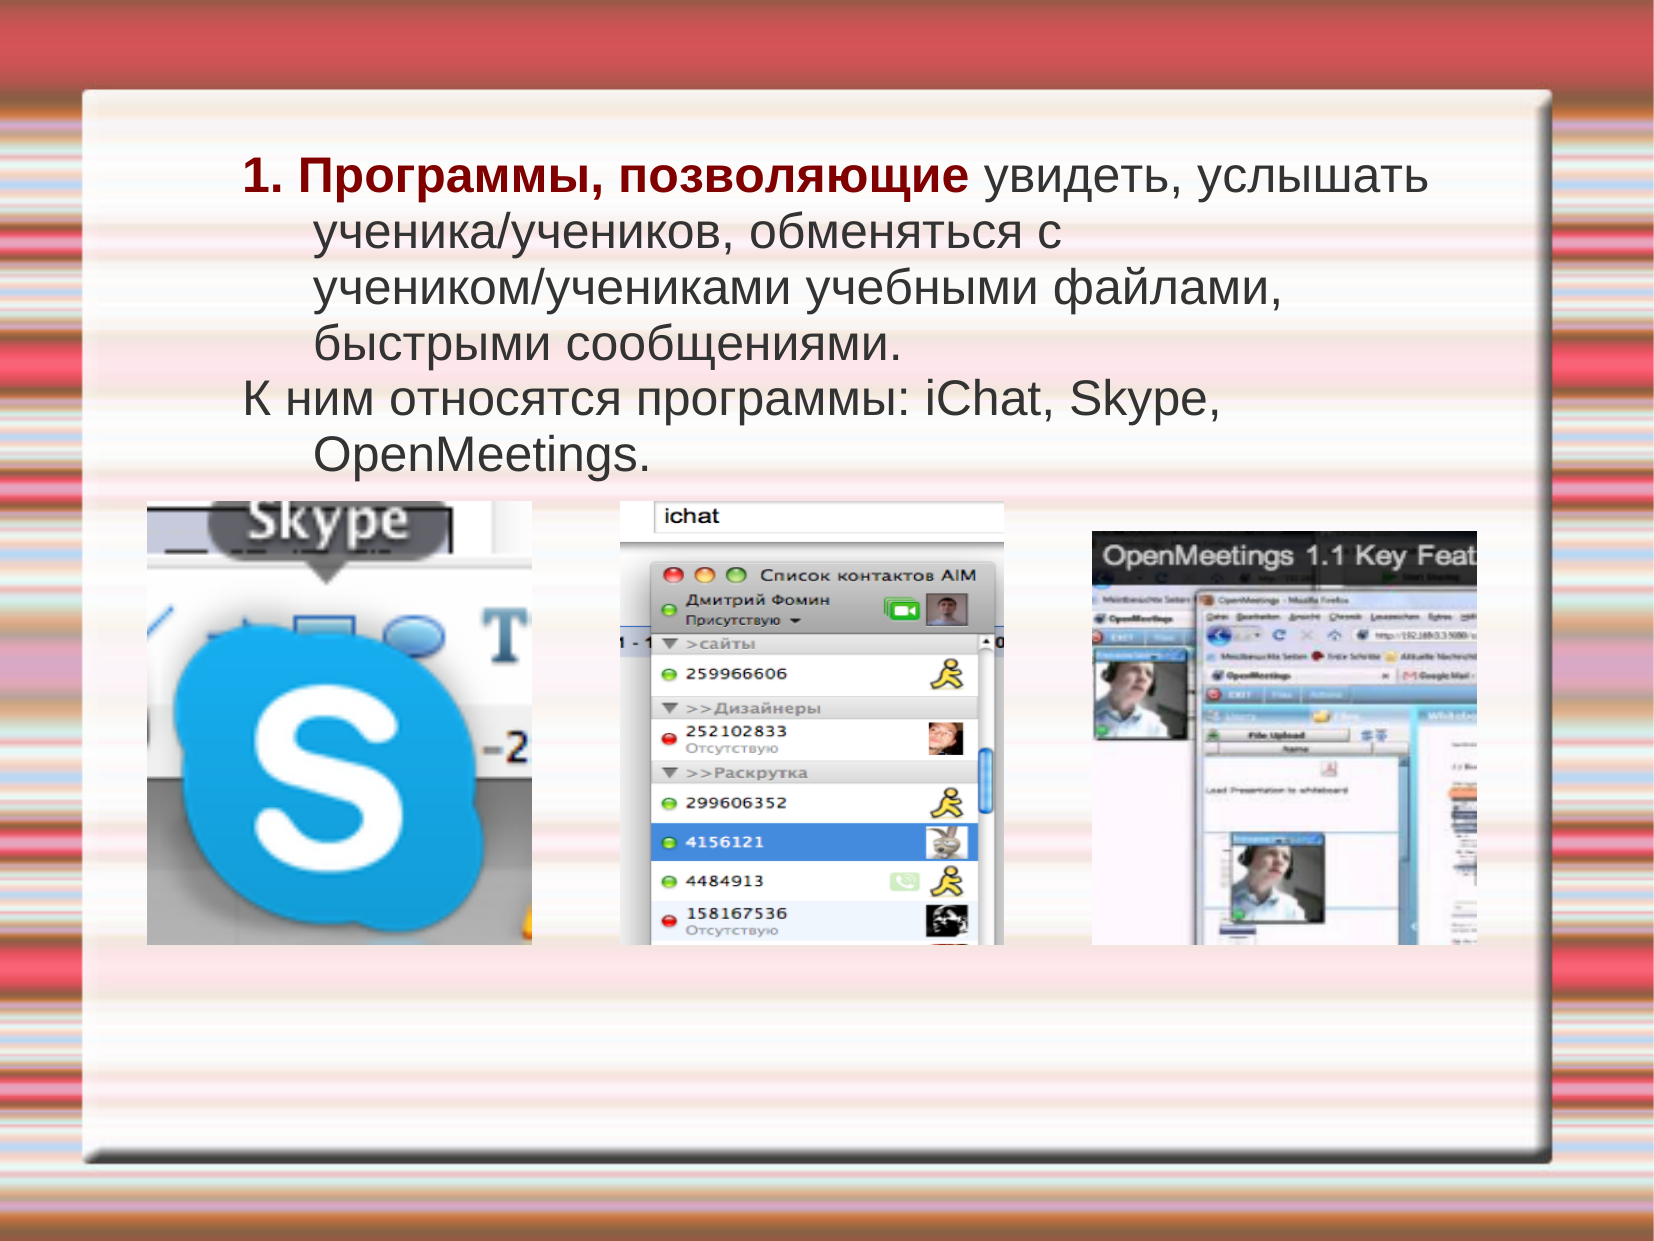

#
1. Программы, позволяющие увидеть, услышать ученика/учеников, обменяться с учеником/учениками учебными файлами, быстрыми сообщениями.
К ним относятся программы: iChat, Skype, OpenMeetings.